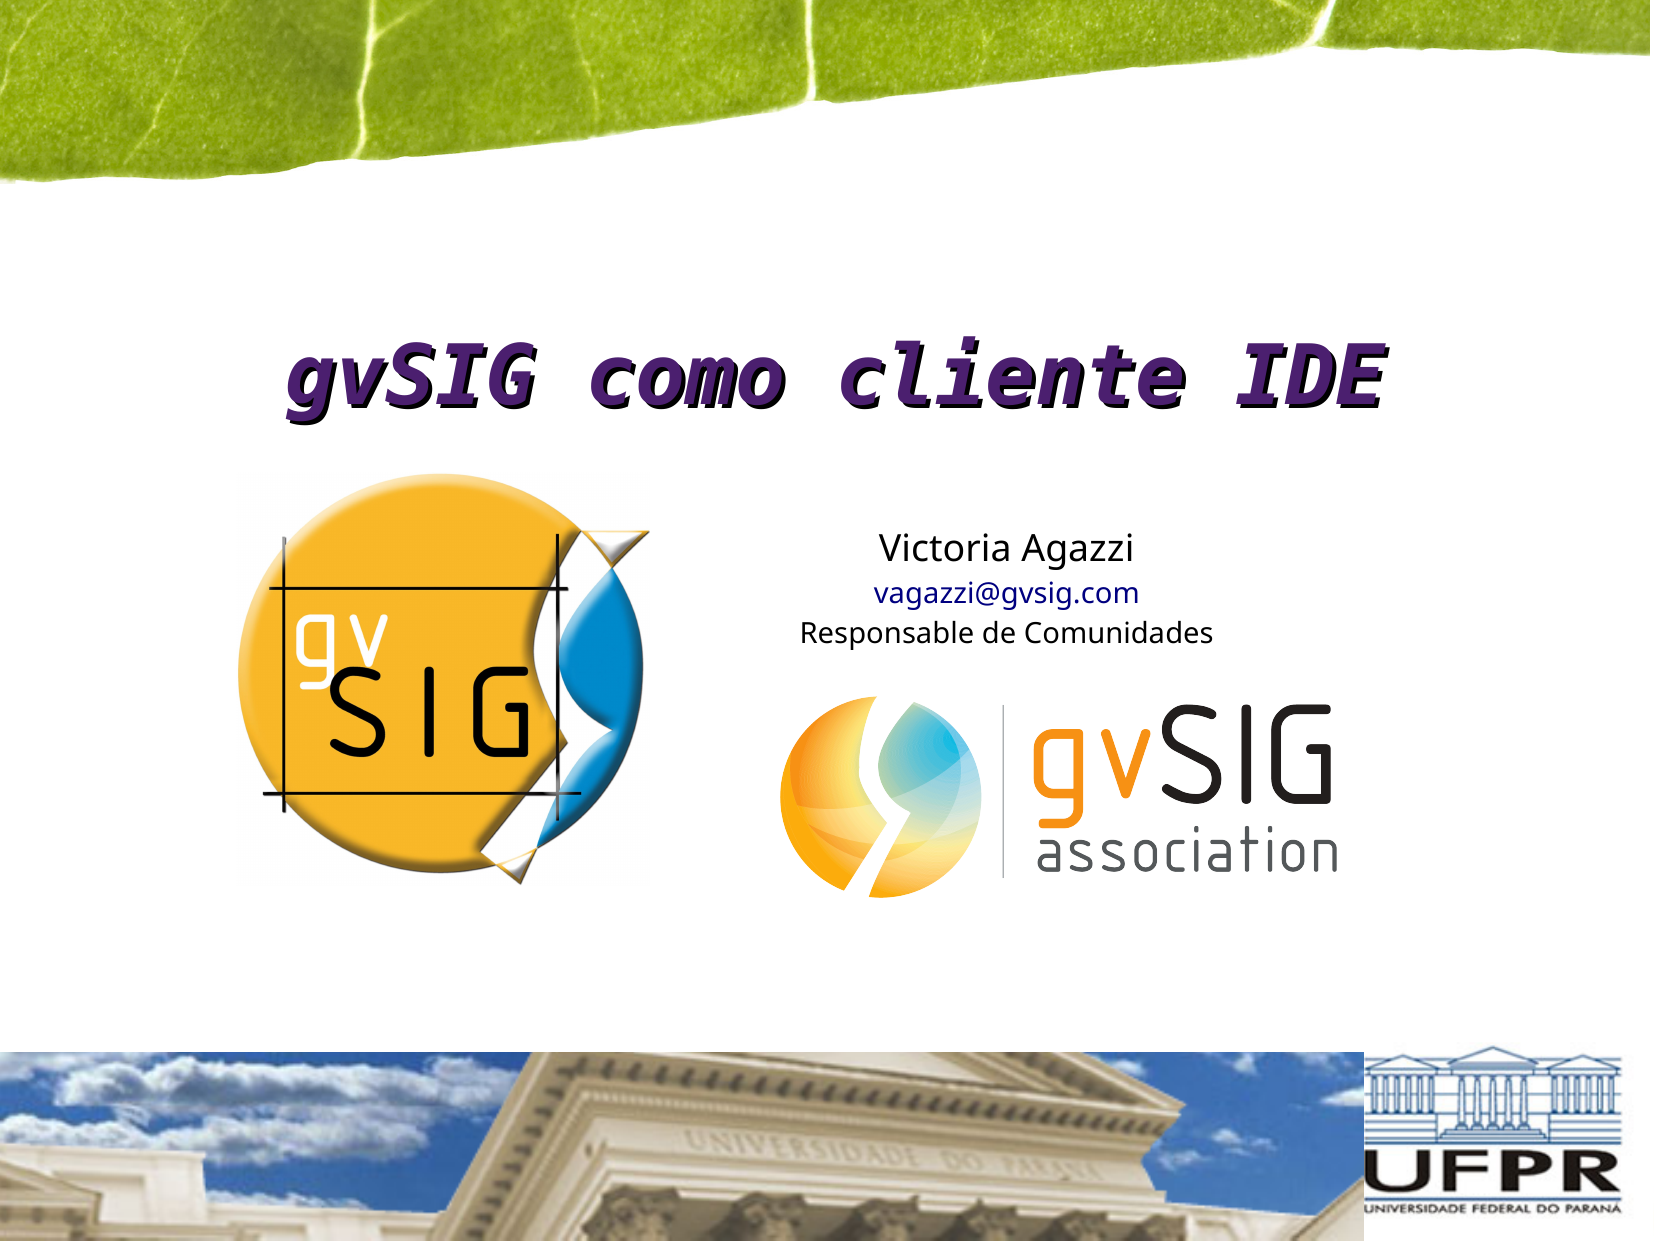

gvSIG como cliente IDE
Victoria Agazzi
vagazzi@gvsig.com
Responsable de Comunidades